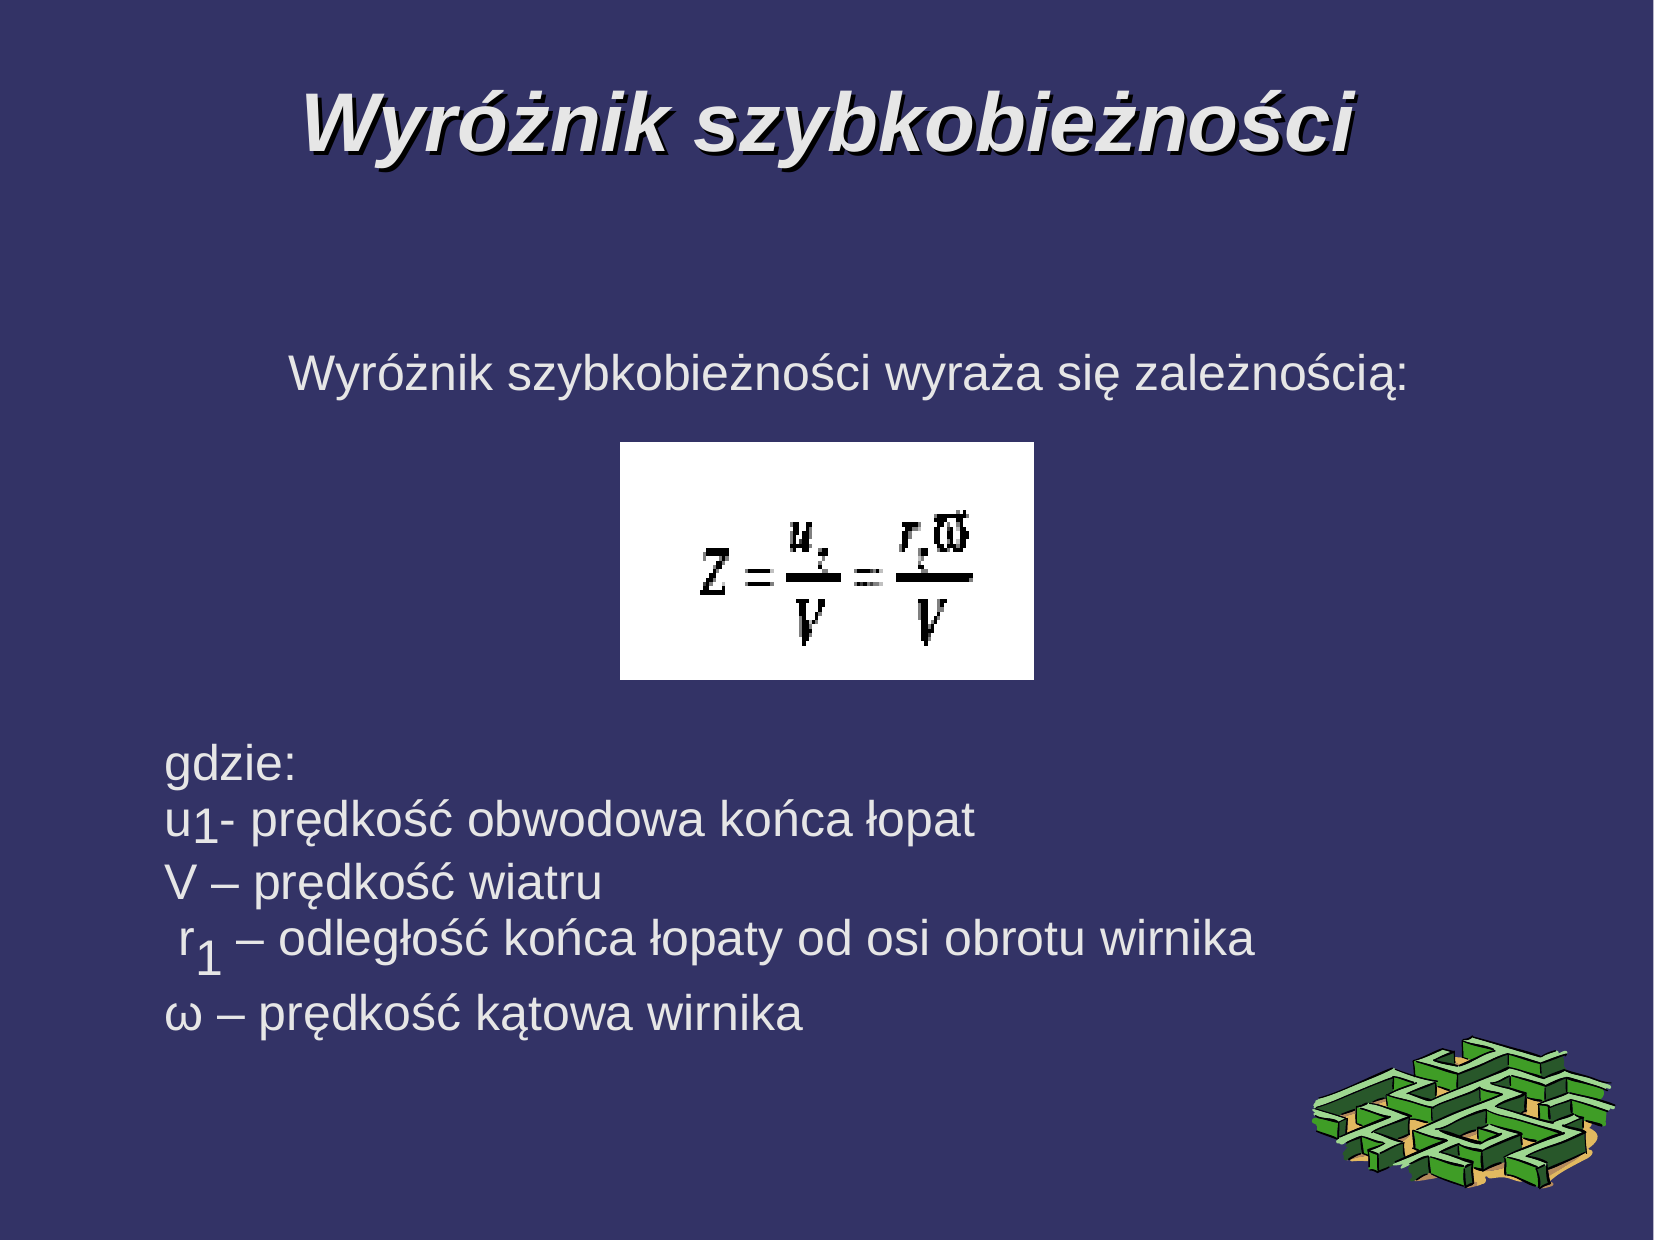

# Wyróżnik szybkobieżności
Wyróżnik szybkobieżności wyraża się zależnością:
gdzie:
u1- prędkość obwodowa końca łopat
V – prędkość wiatru
 r1 – odległość końca łopaty od osi obrotu wirnika
ω – prędkość kątowa wirnika